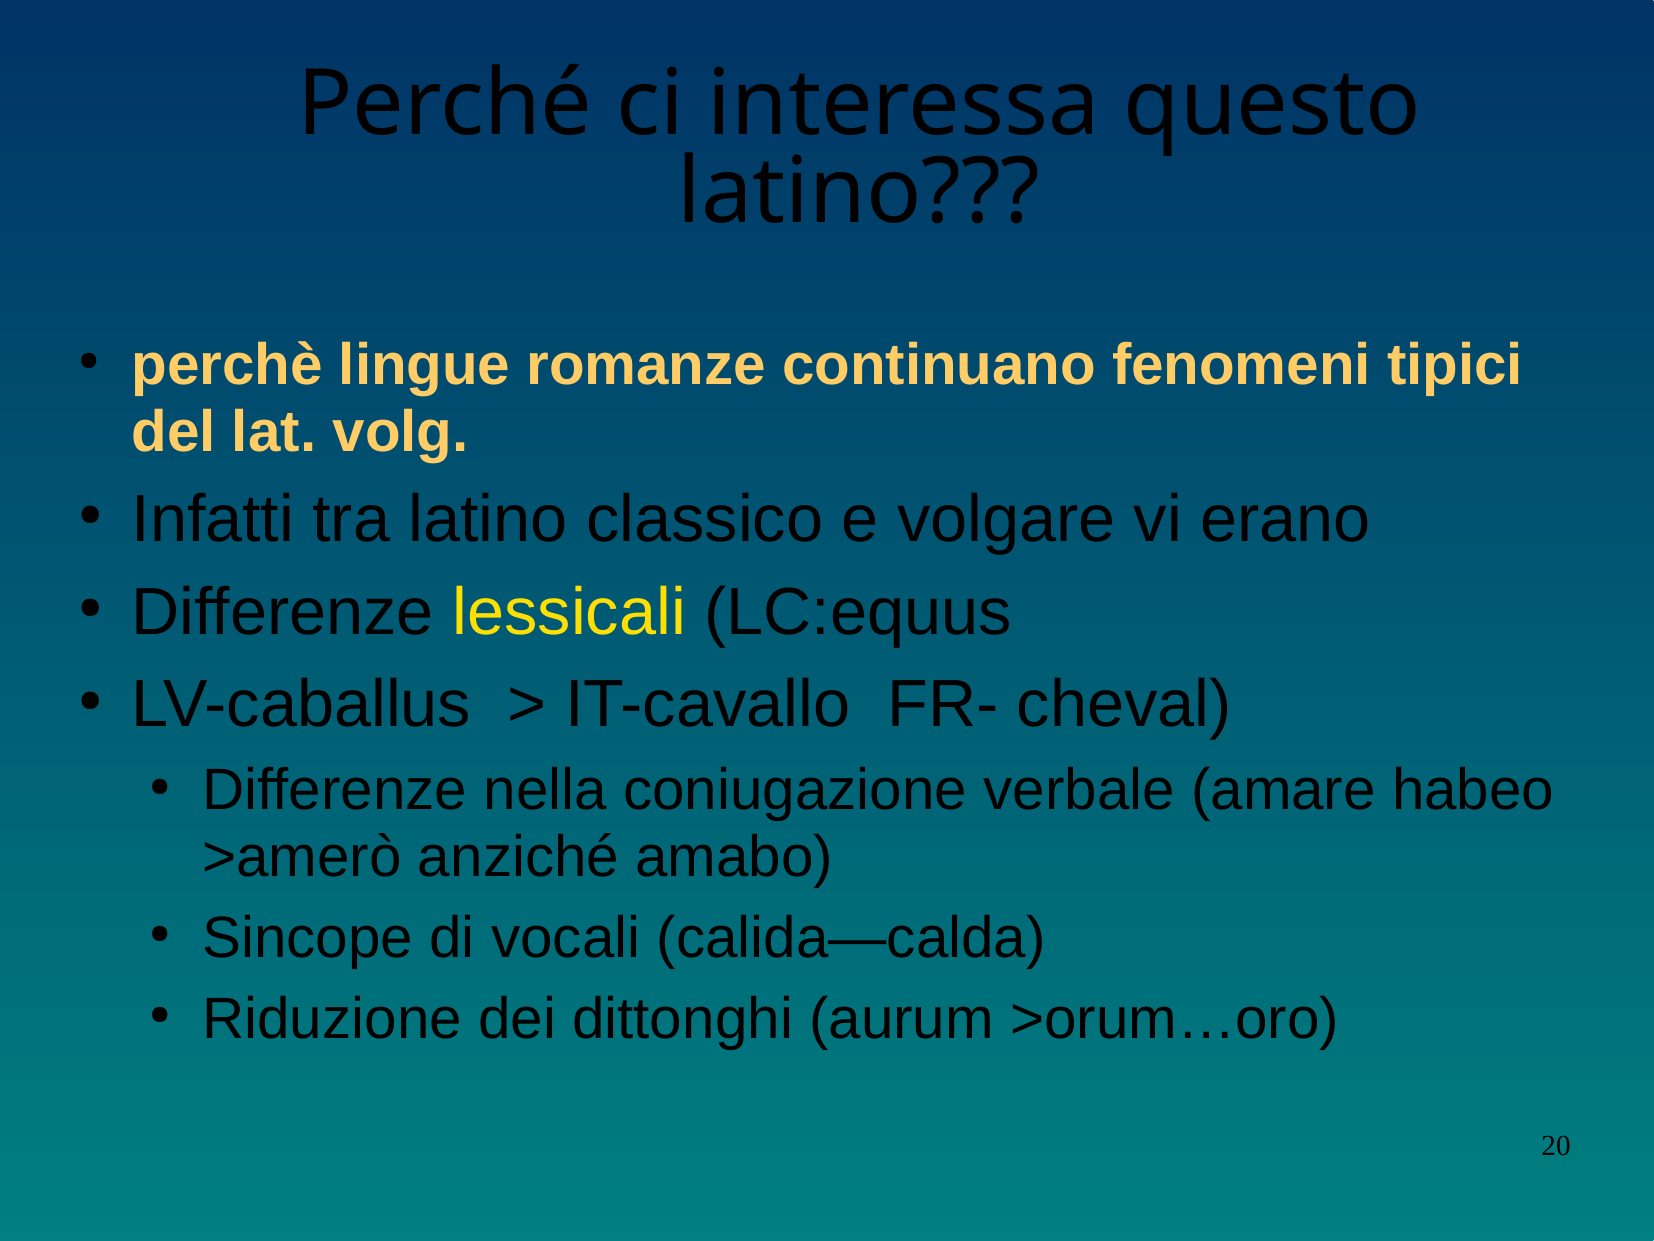

# Perché ci interessa questo latino???
perchè lingue romanze continuano fenomeni tipici del lat. volg.
Infatti tra latino classico e volgare vi erano
Differenze lessicali (LC:equus
LV-caballus > IT-cavallo FR- cheval)
Differenze nella coniugazione verbale (amare habeo >amerò anziché amabo)
Sincope di vocali (calida—calda)
Riduzione dei dittonghi (aurum >orum…oro)
20